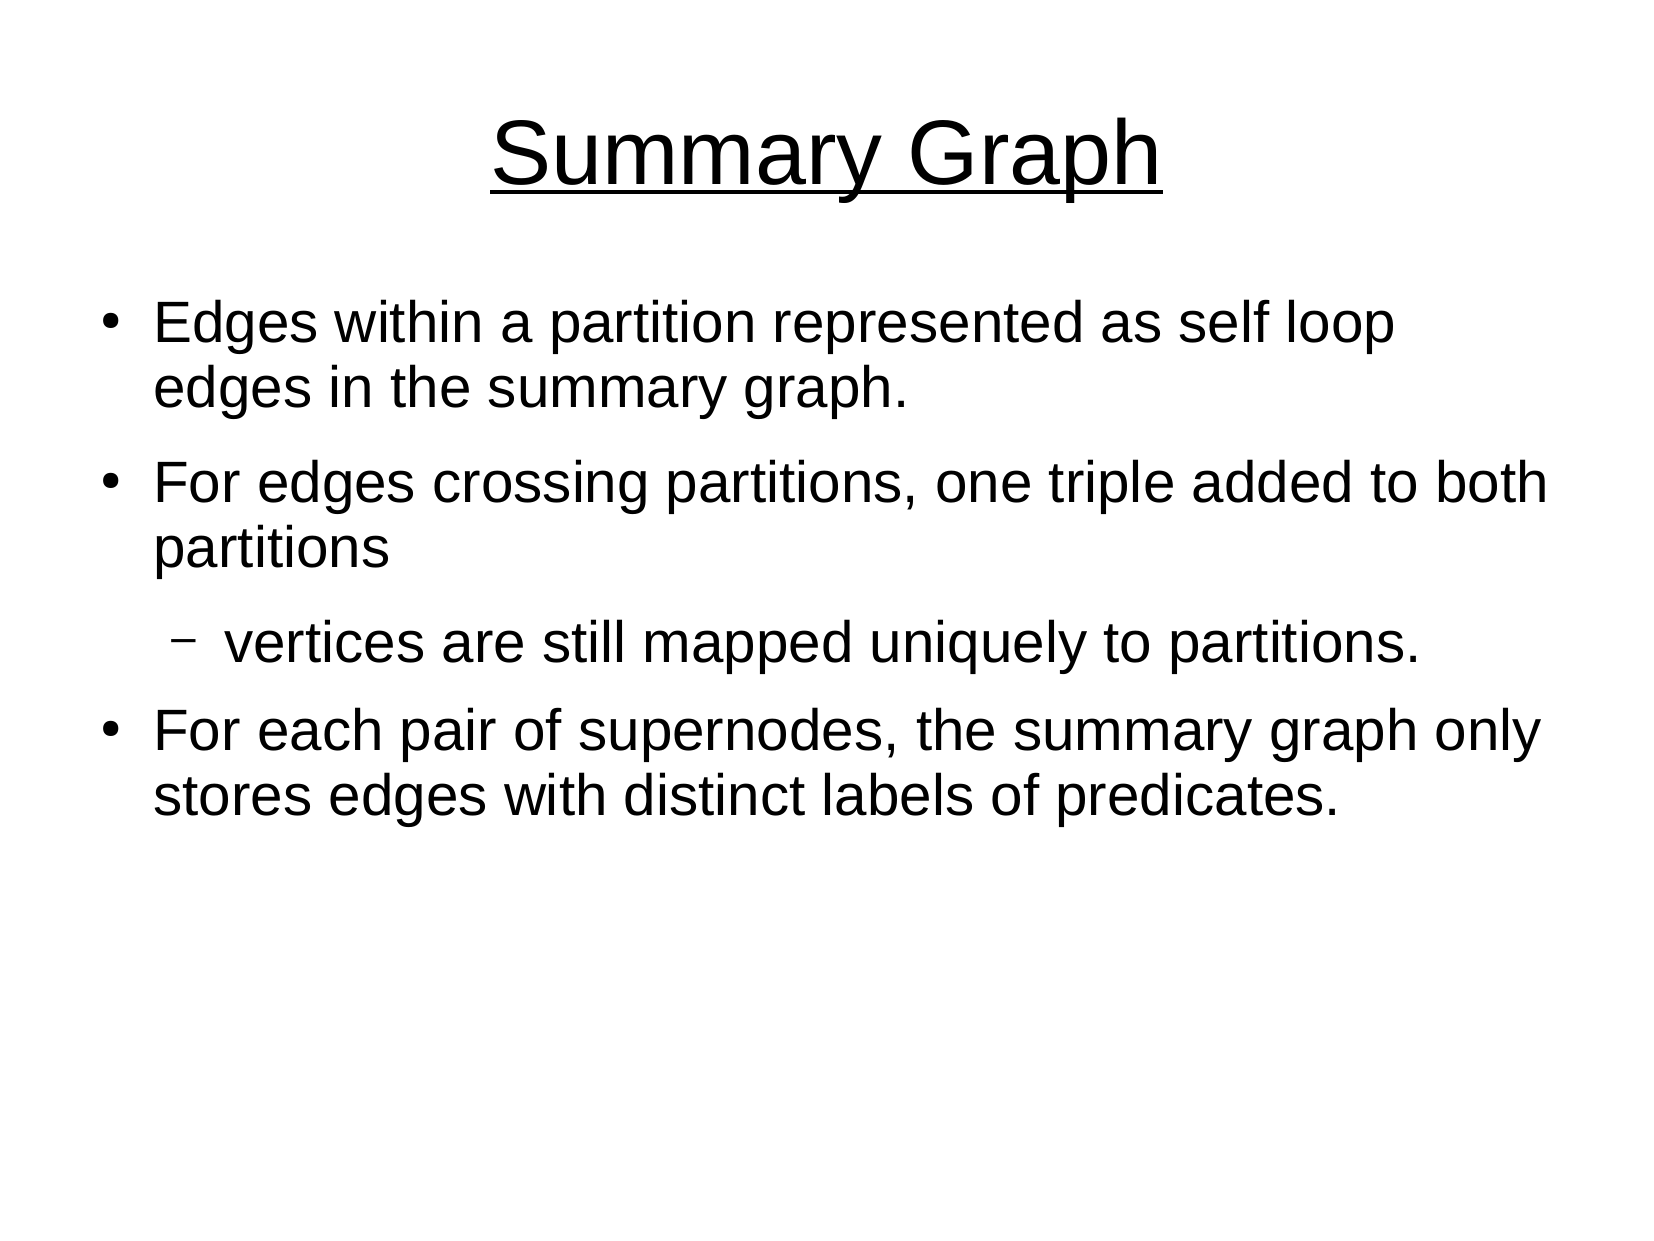

# Summary Graph
Edges within a partition represented as self loop edges in the summary graph.
For edges crossing partitions, one triple added to both partitions
vertices are still mapped uniquely to partitions.
For each pair of supernodes, the summary graph only stores edges with distinct labels of predicates.